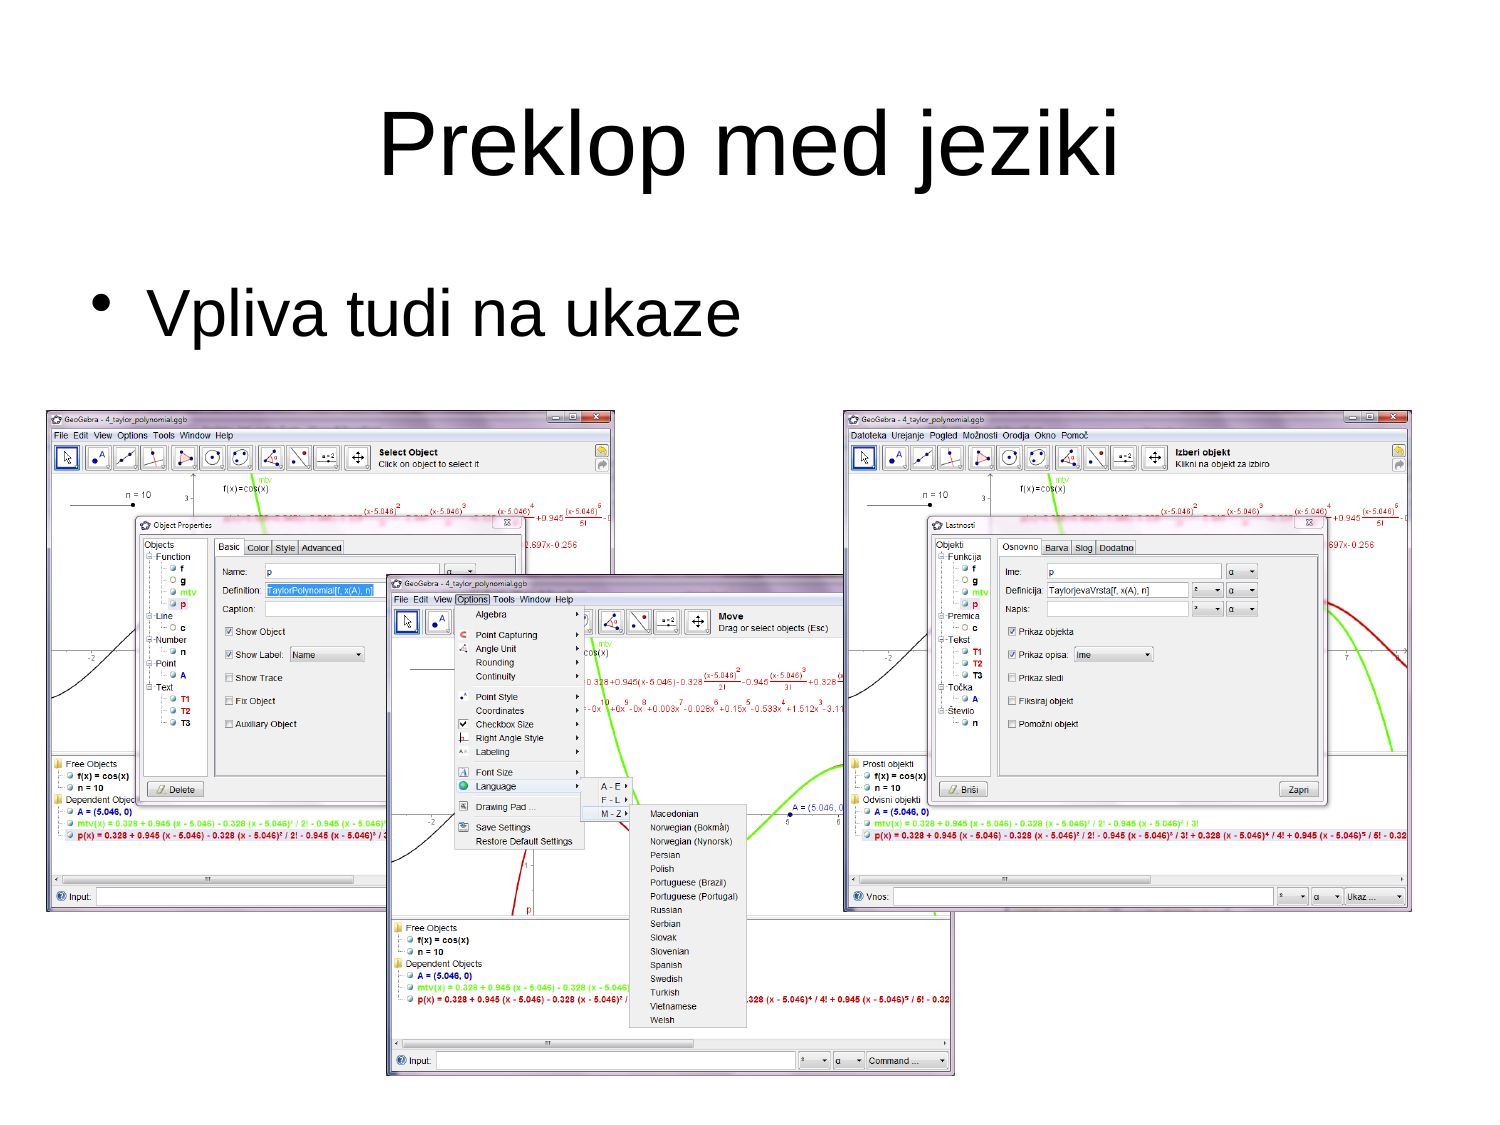

# Preklop med jeziki
Vpliva tudi na ukaze